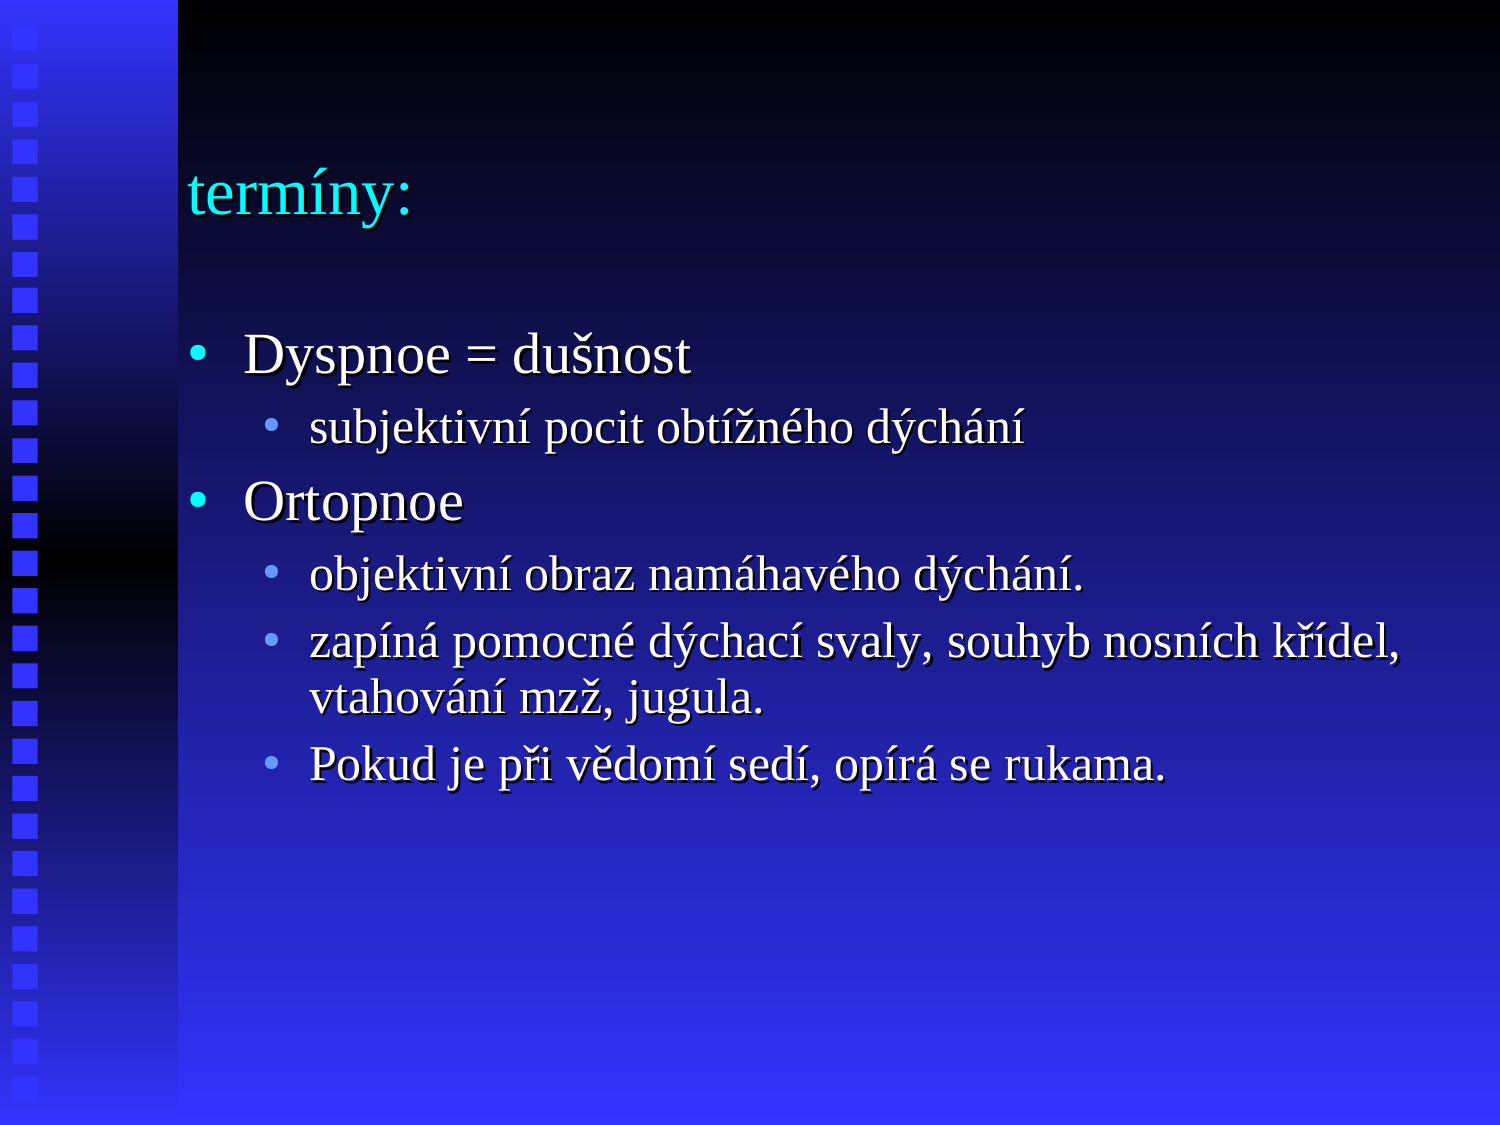

# termíny:
Dyspnoe = dušnost
subjektivní pocit obtížného dýchání
Ortopnoe
objektivní obraz namáhavého dýchání.
zapíná pomocné dýchací svaly, souhyb nosních křídel, vtahování mzž, jugula.
Pokud je při vědomí sedí, opírá se rukama.